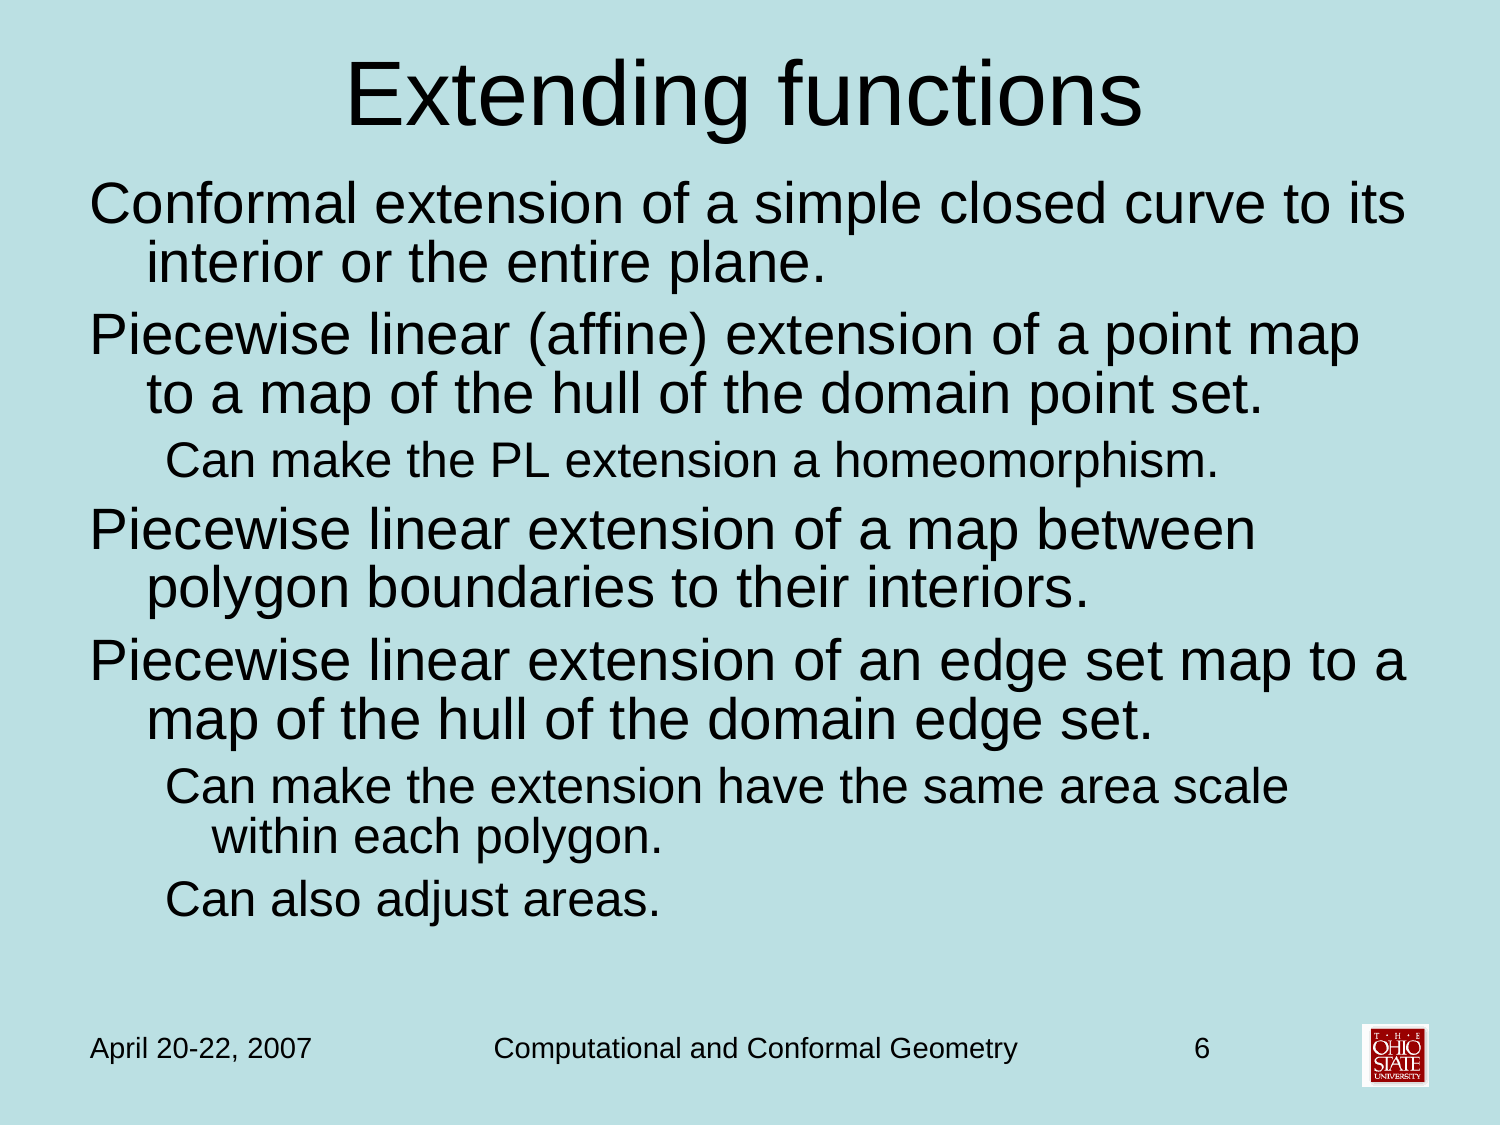

# Extending functions
Conformal extension of a simple closed curve to its interior or the entire plane.
Piecewise linear (affine) extension of a point map to a map of the hull of the domain point set.
Can make the PL extension a homeomorphism.
Piecewise linear extension of a map between polygon boundaries to their interiors.
Piecewise linear extension of an edge set map to a map of the hull of the domain edge set.
Can make the extension have the same area scale within each polygon.
Can also adjust areas.
April 20-22, 2007
Computational and Conformal Geometry
6